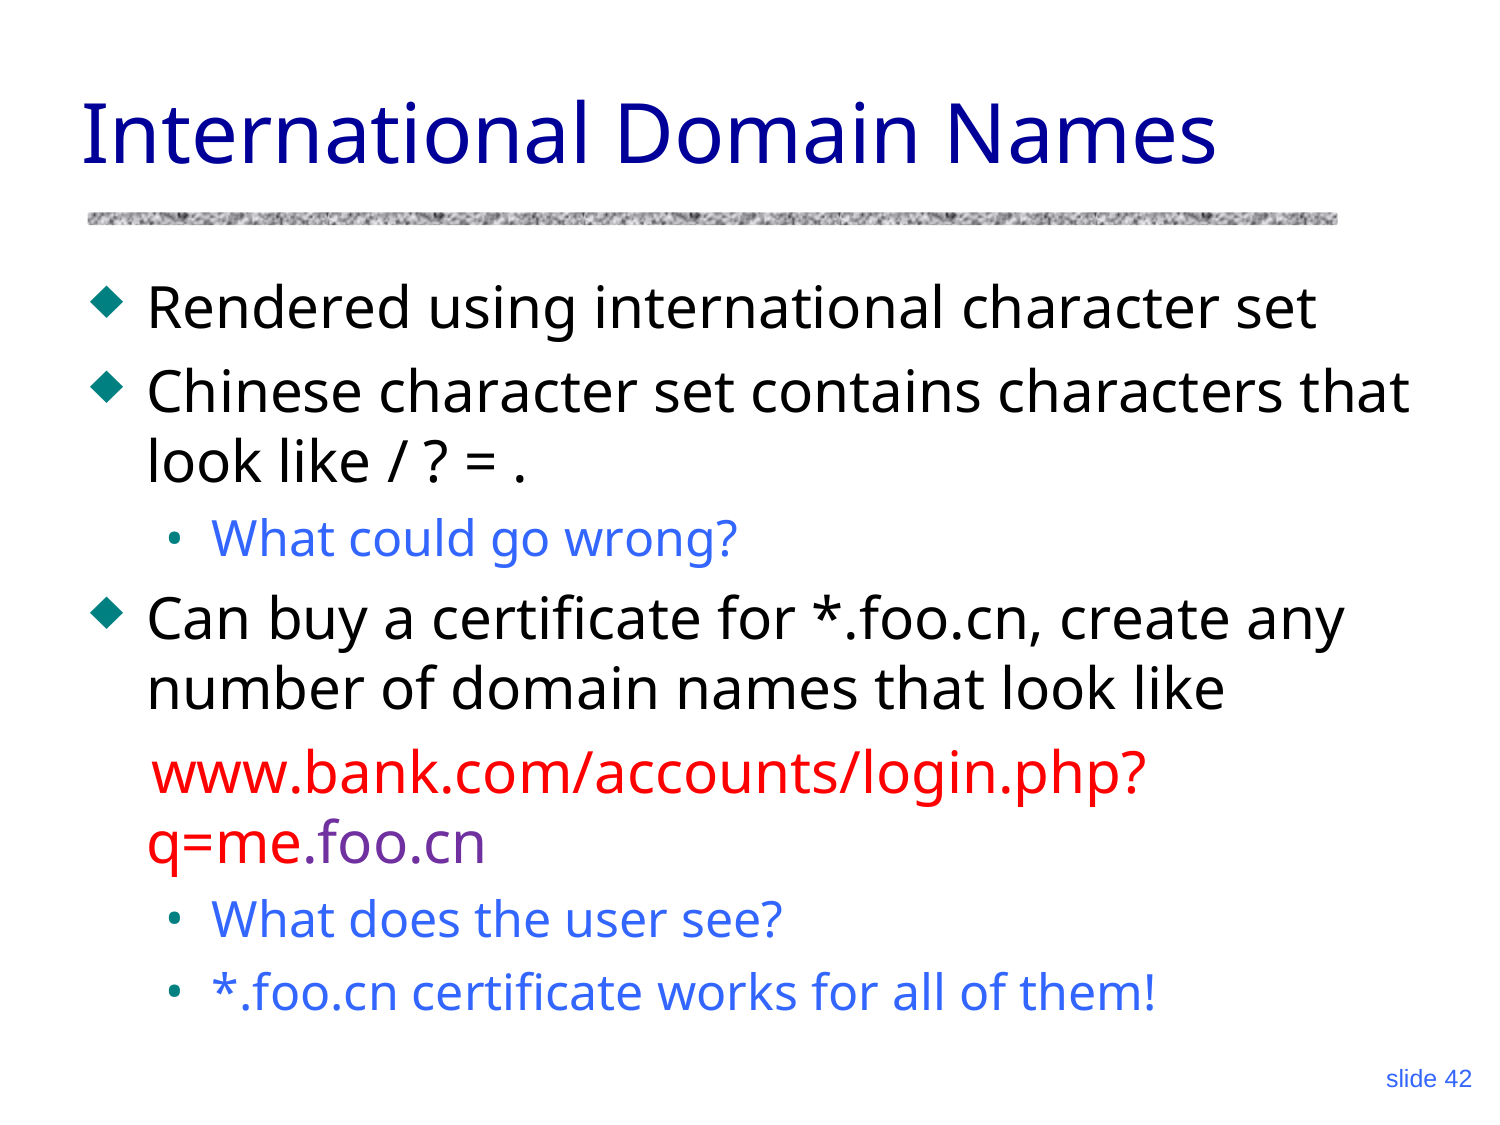

# International Domain Names
Rendered using international character set
Chinese character set contains characters that look like / ? = .
What could go wrong?
Can buy a certificate for *.foo.cn, create any number of domain names that look like
 www.bank.com/accounts/login.php?q=me.foo.cn
What does the user see?
*.foo.cn certificate works for all of them!
slide